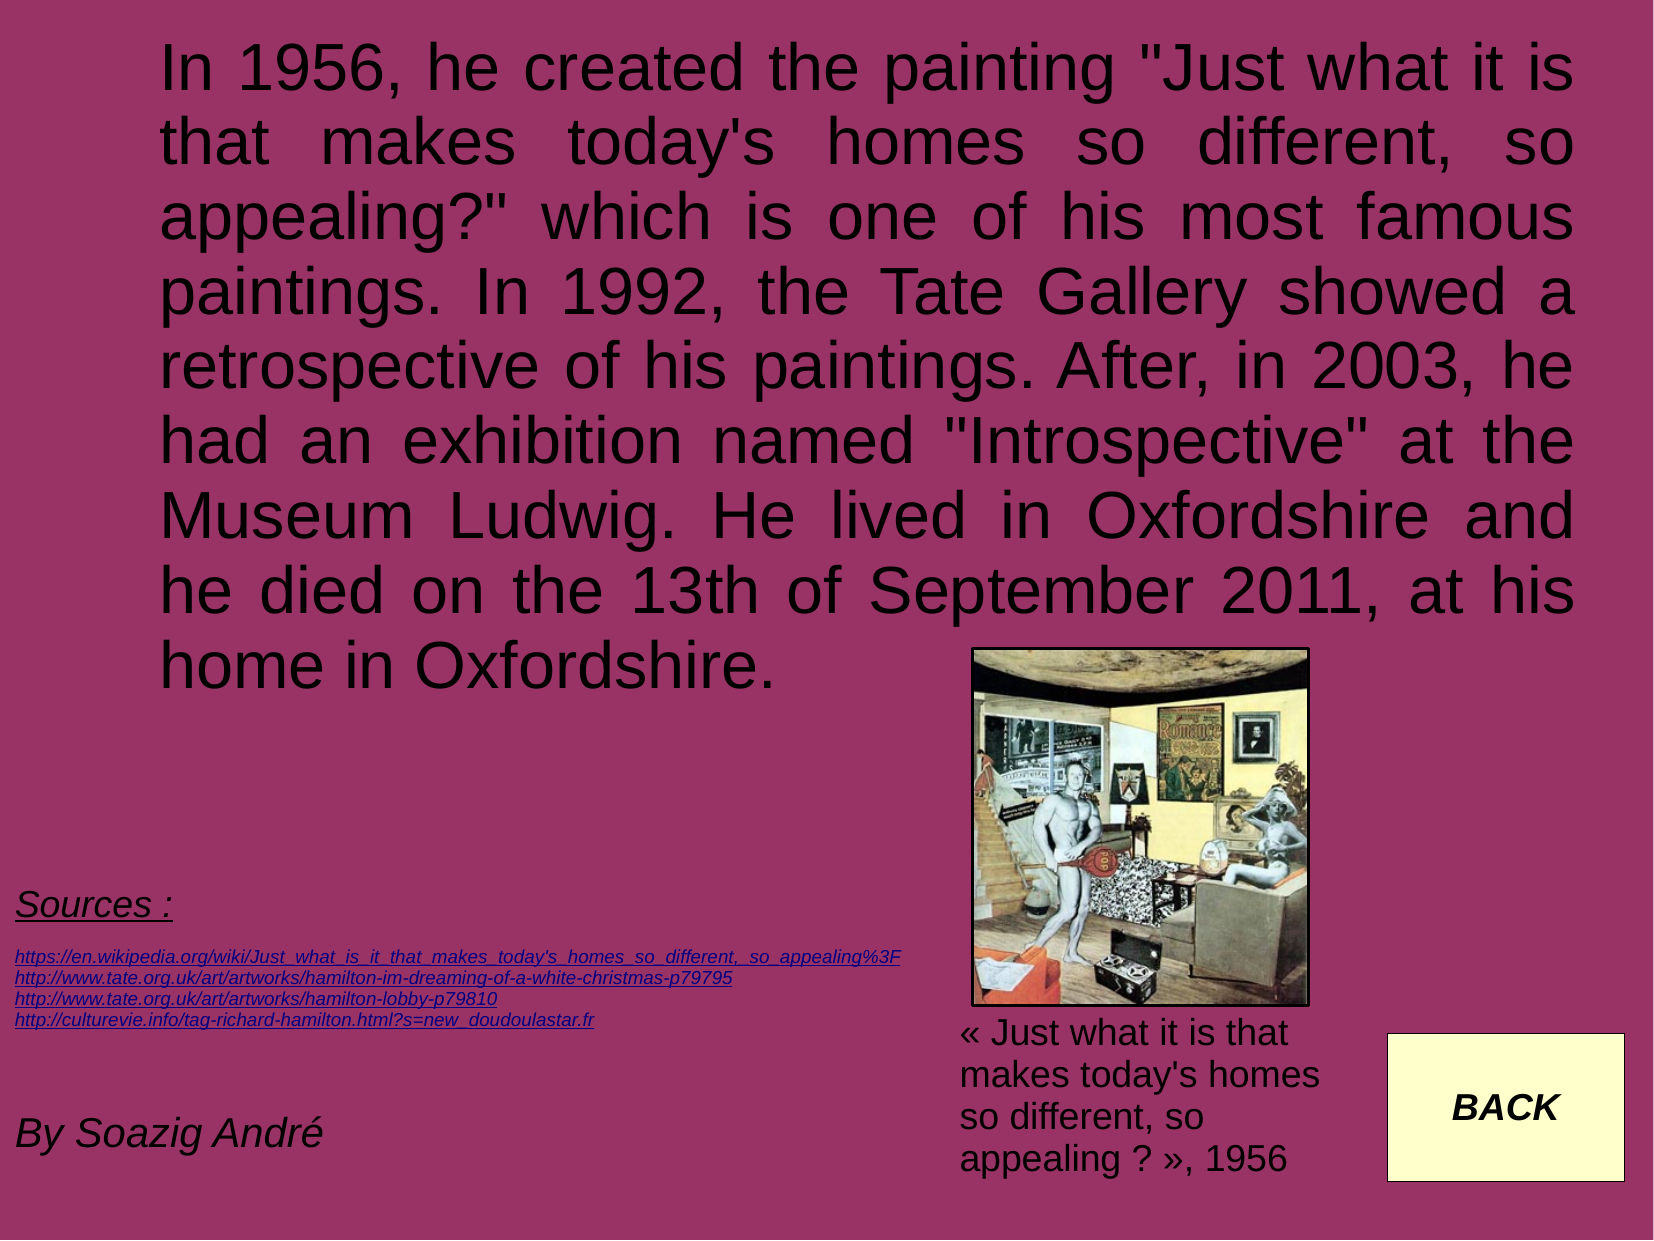

# In 1956, he created the painting "Just what it is that makes today's homes so different, so appealing?" which is one of his most famous paintings. In 1992, the Tate Gallery showed a retrospective of his paintings. After, in 2003, he had an exhibition named "Introspective" at the Museum Ludwig. He lived in Oxfordshire and he died on the 13th of September 2011, at his home in Oxfordshire.
Sources :
https://en.wikipedia.org/wiki/Just_what_is_it_that_makes_today's_homes_so_different,_so_appealing%3Fhttp://www.tate.org.uk/art/artworks/hamilton-im-dreaming-of-a-white-christmas-p79795
http://www.tate.org.uk/art/artworks/hamilton-lobby-p79810
http://culturevie.info/tag-richard-hamilton.html?s=new_doudoulastar.fr
« Just what it is that makes today's homes so different, so appealing ? », 1956
BACK
By Soazig André